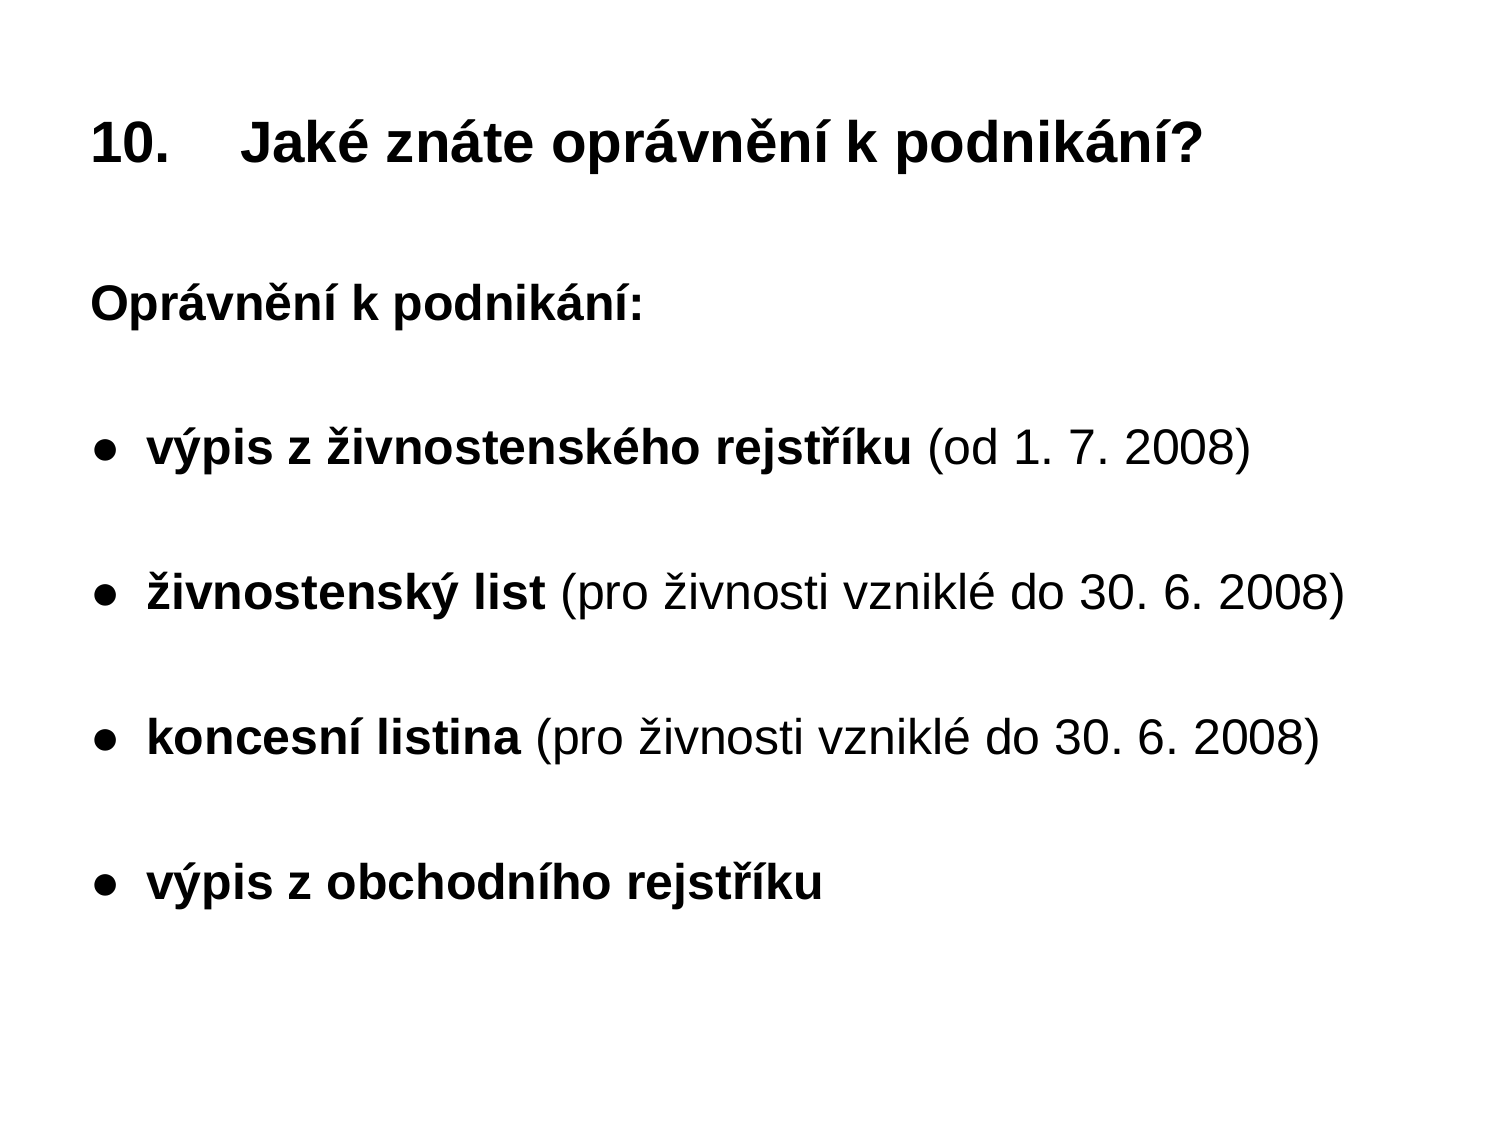

# 10.	Jaké znáte oprávnění k podnikání?
Oprávnění k podnikání:
●	výpis z živnostenského rejstříku (od 1. 7. 2008)
●	živnostenský list (pro živnosti vzniklé do 30. 6. 2008)
●	koncesní listina (pro živnosti vzniklé do 30. 6. 2008)
● 	výpis z obchodního rejstříku